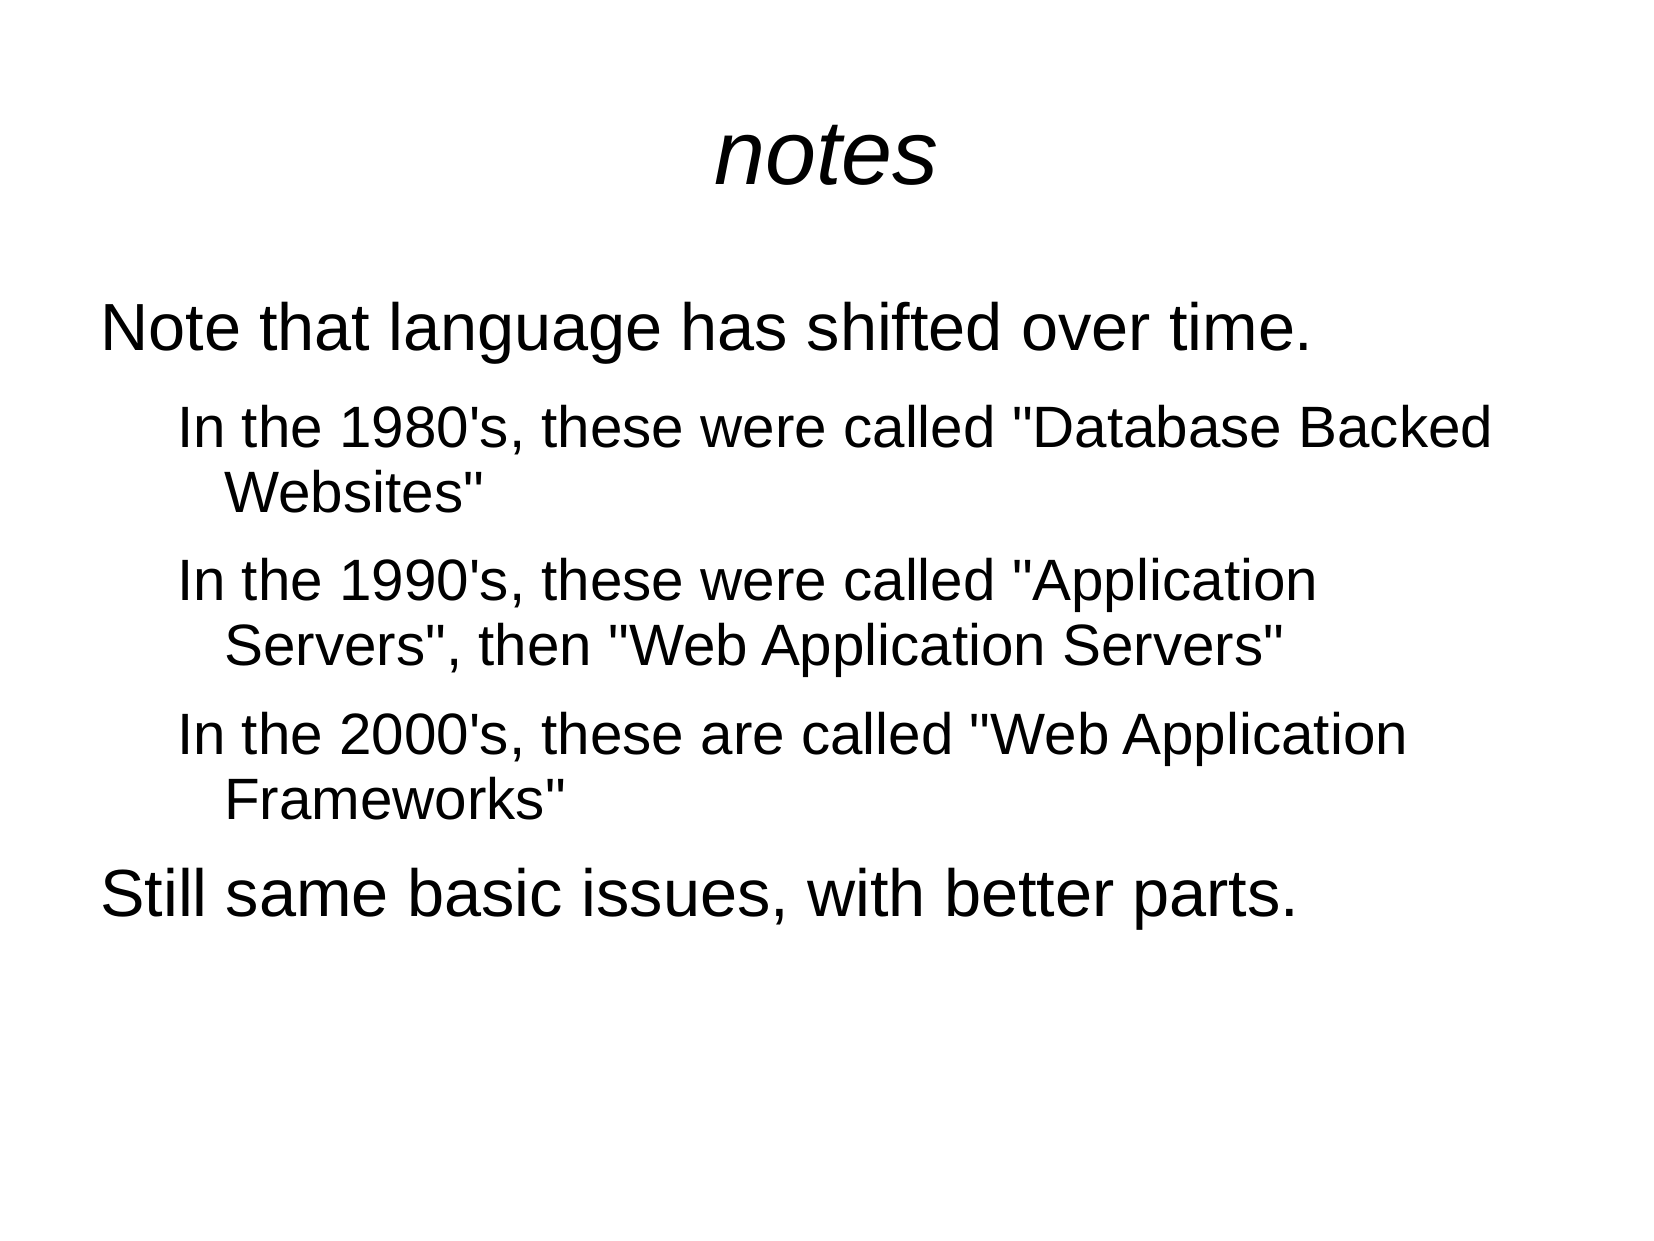

# notes
Note that language has shifted over time.
In the 1980's, these were called "Database Backed Websites"
In the 1990's, these were called "Application Servers", then "Web Application Servers"
In the 2000's, these are called "Web Application Frameworks"
Still same basic issues, with better parts.